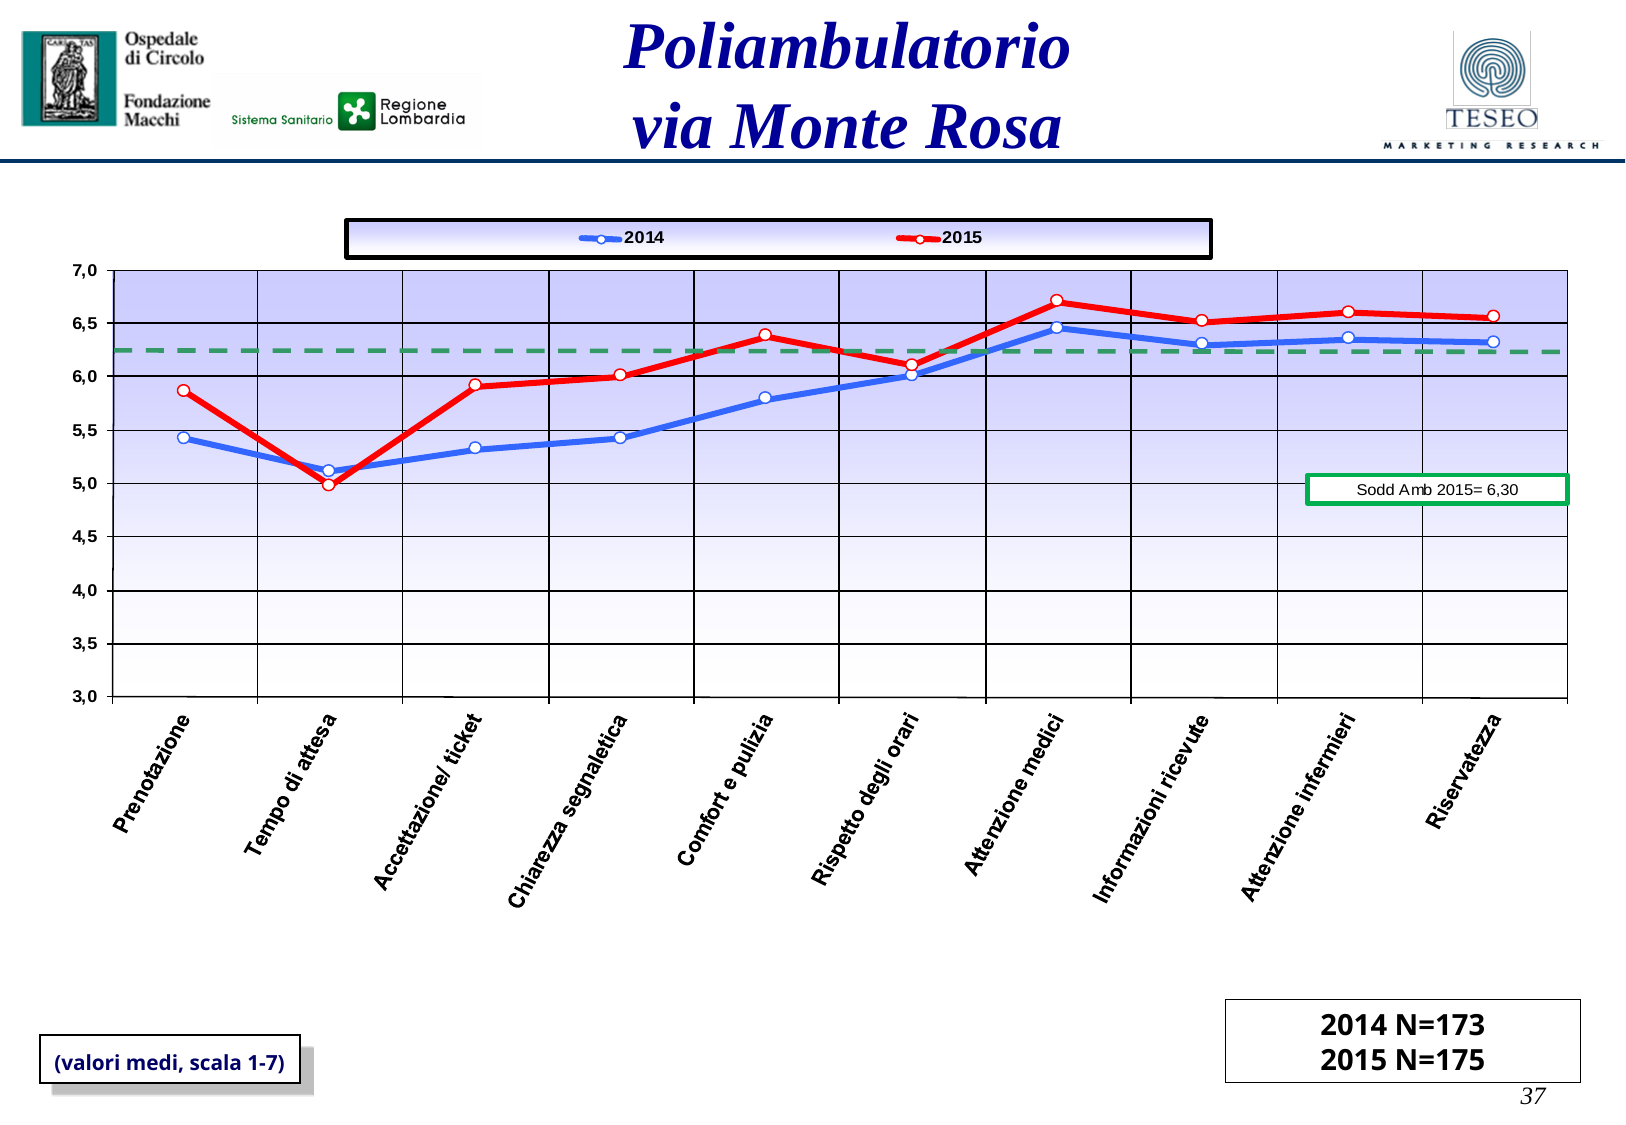

Poliambulatorio
via Monte Rosa
2014 N=173
2015 N=175
(valori medi, scala 1-7)